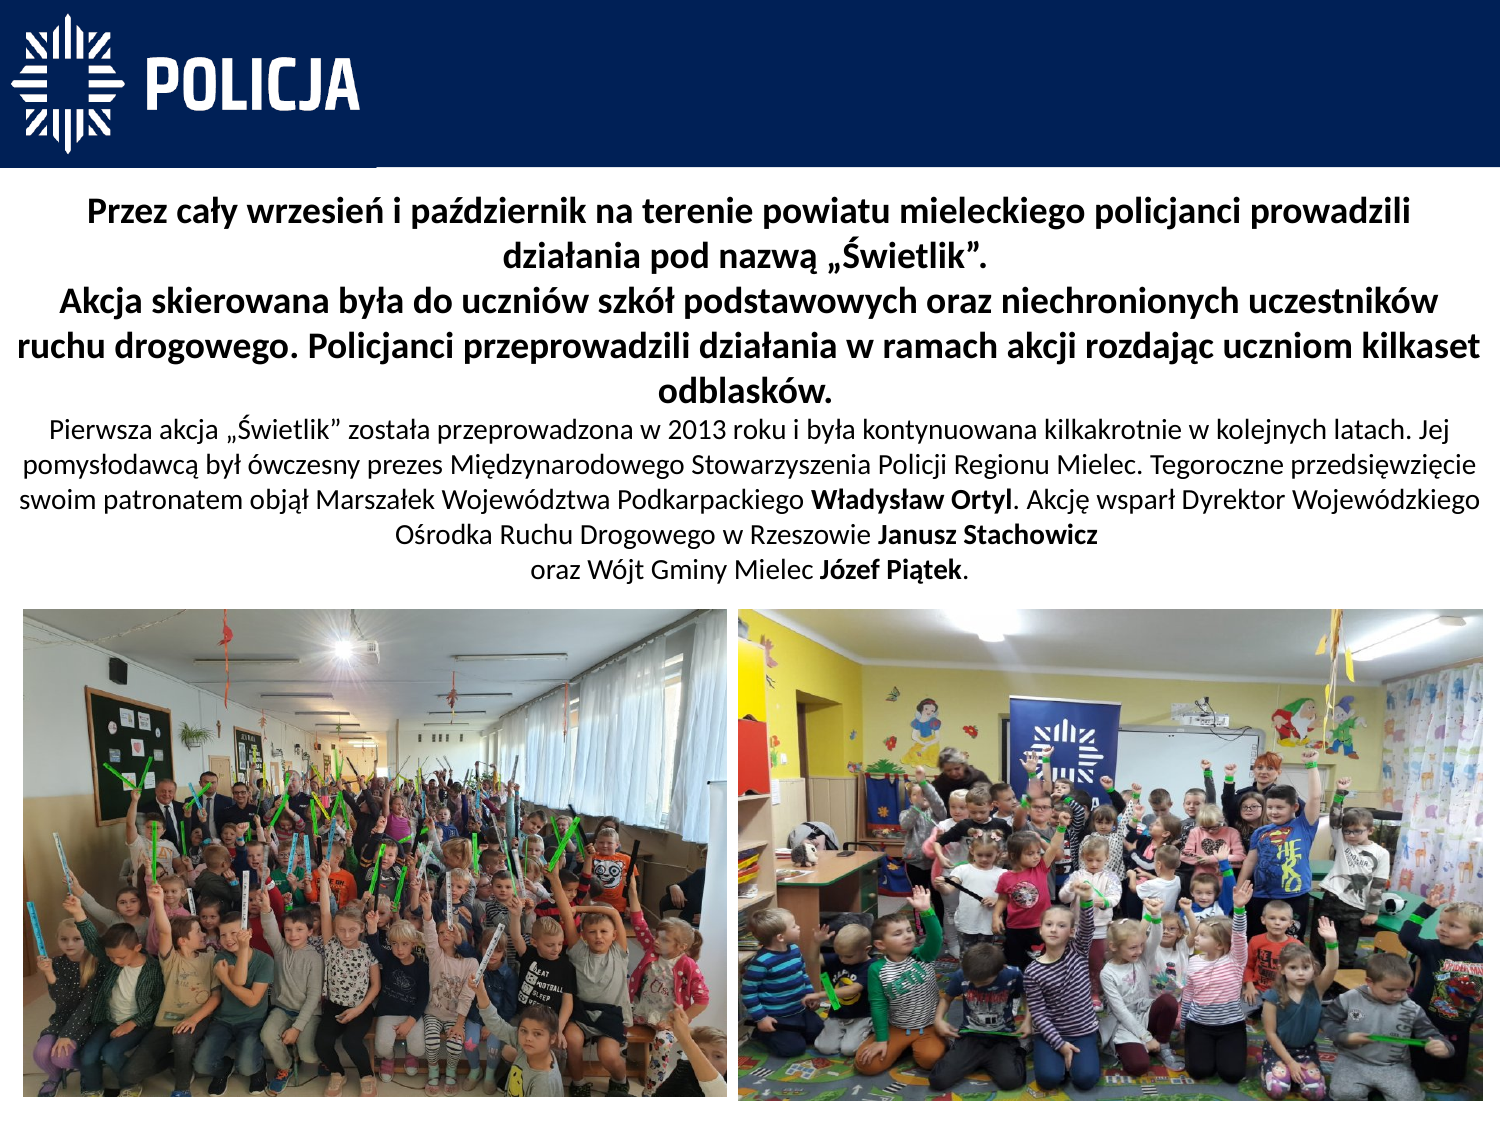

Przez cały wrzesień i październik na terenie powiatu mieleckiego policjanci prowadzili działania pod nazwą „Świetlik”.
Akcja skierowana była do uczniów szkół podstawowych oraz niechronionych uczestników ruchu drogowego. Policjanci przeprowadzili działania w ramach akcji rozdając uczniom kilkaset odblasków.
Pierwsza akcja „Świetlik” została przeprowadzona w 2013 roku i była kontynuowana kilkakrotnie w kolejnych latach. Jej pomysłodawcą był ówczesny prezes Międzynarodowego Stowarzyszenia Policji Regionu Mielec. Tegoroczne przedsięwzięcie swoim patronatem objął Marszałek Województwa Podkarpackiego Władysław Ortyl. Akcję wsparł Dyrektor Wojewódzkiego Ośrodka Ruchu Drogowego w Rzeszowie Janusz Stachowicz
oraz Wójt Gminy Mielec Józef Piątek.